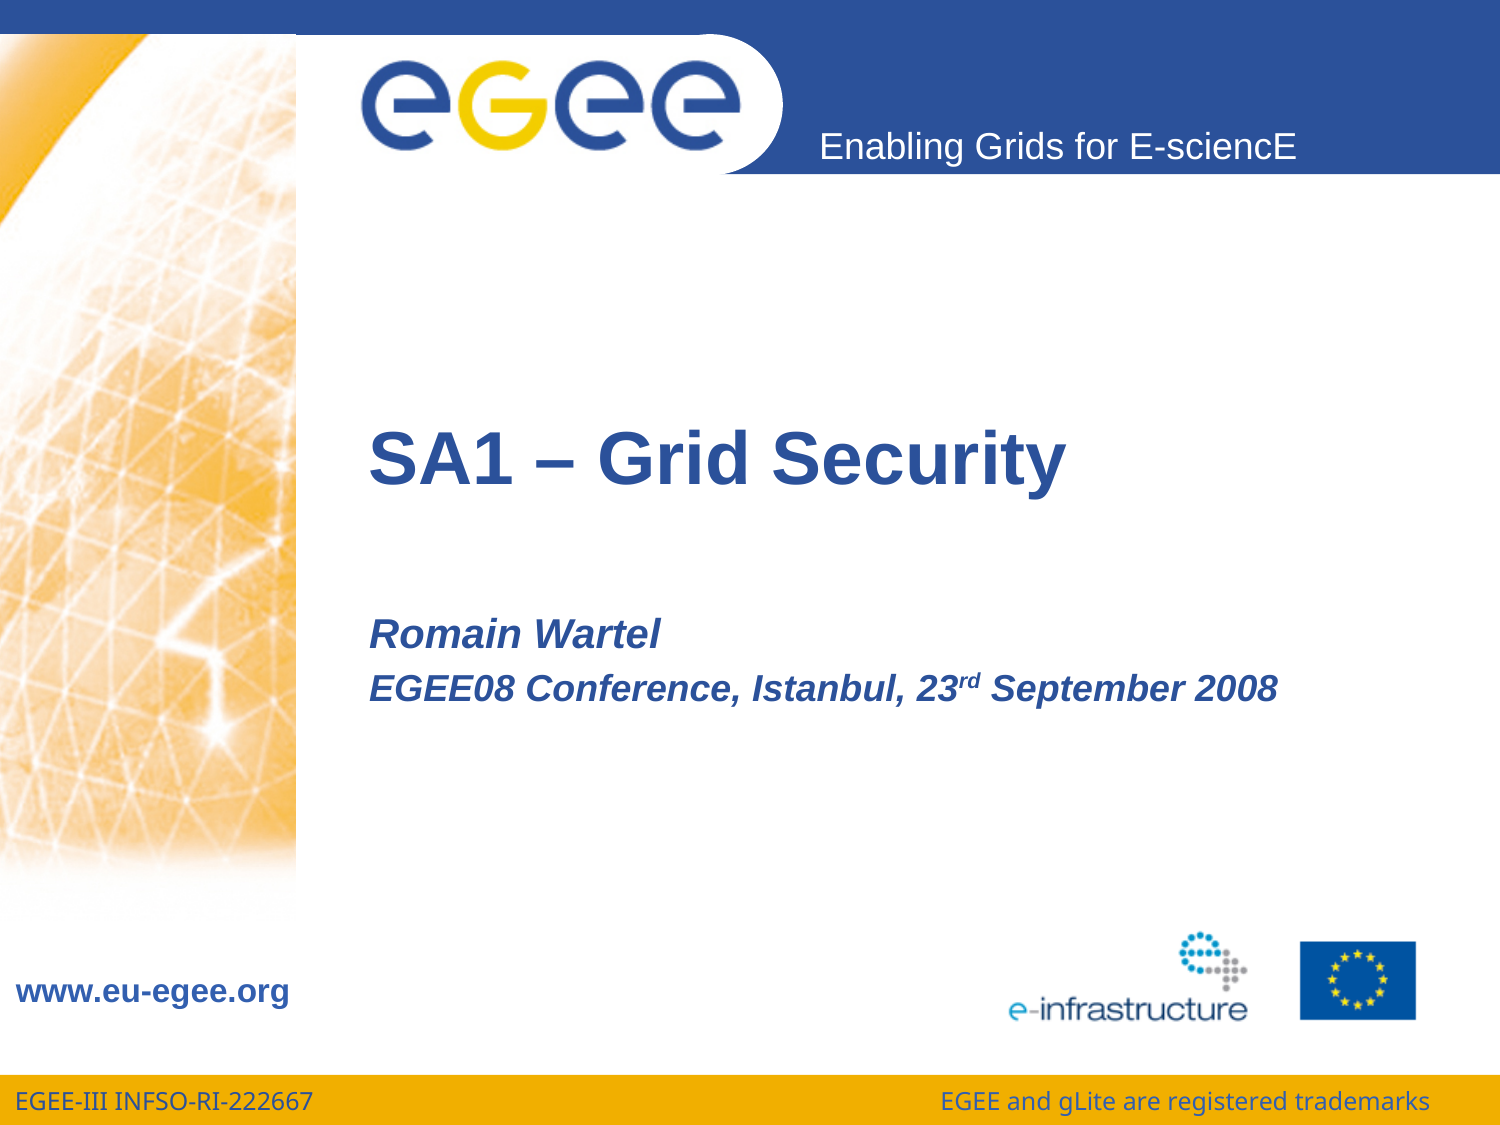

# SA1 – Grid Security
Romain Wartel
EGEE08 Conference, Istanbul, 23rd September 2008